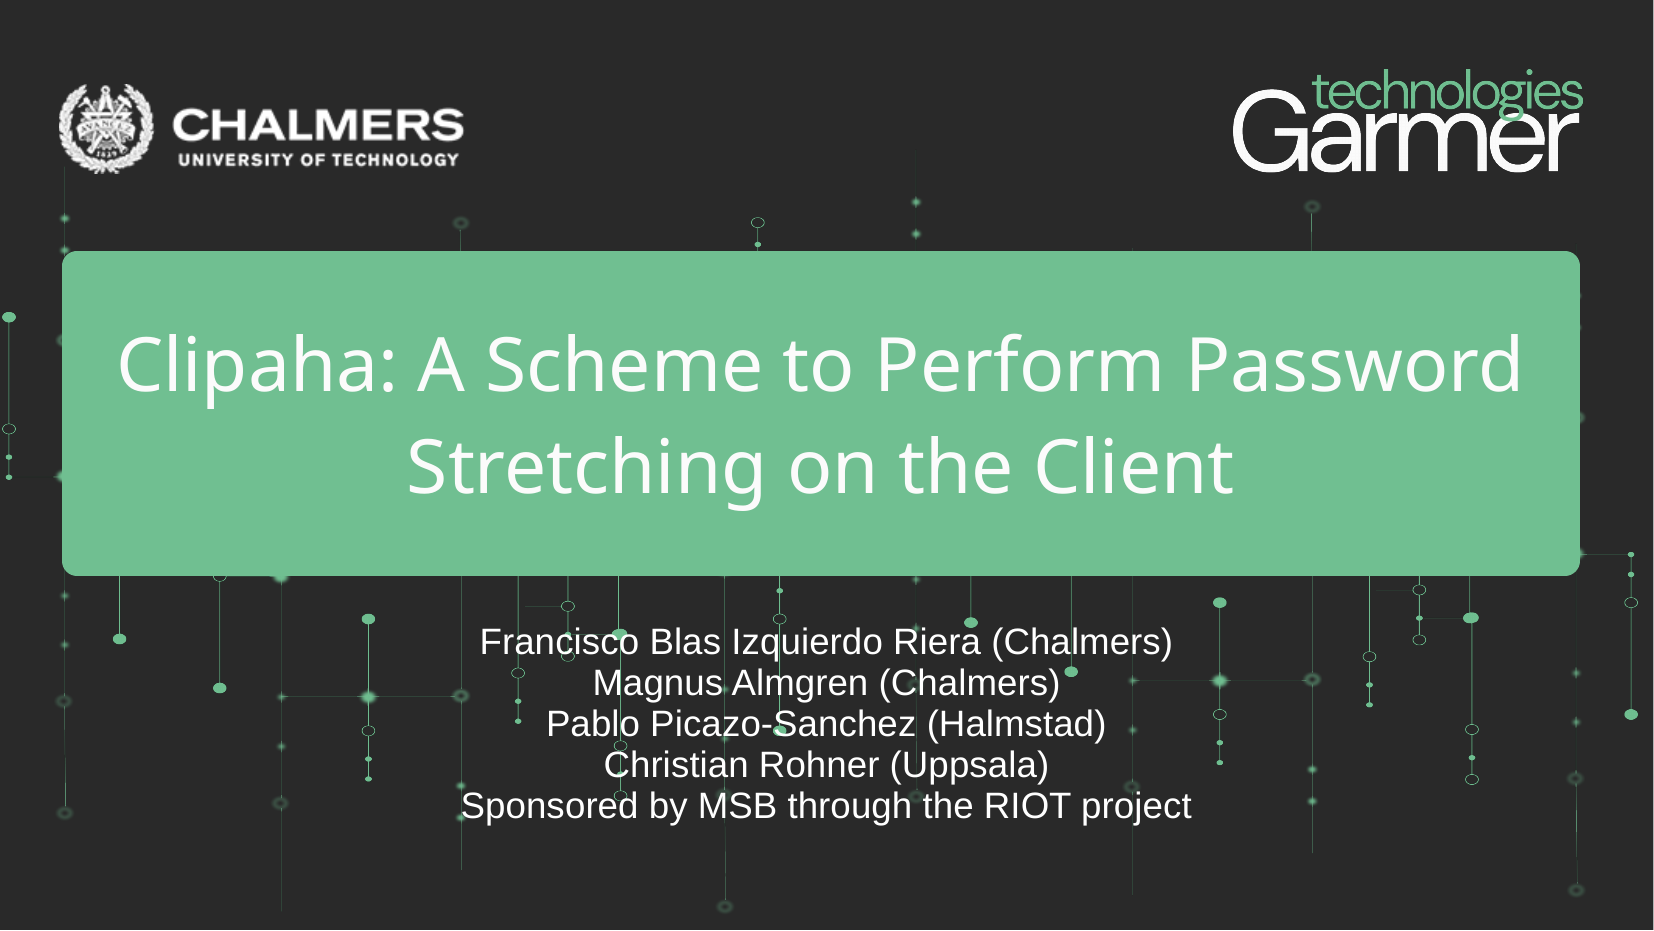

# Clipaha: A Scheme to Perform Password Stretching on the Client
Francisco Blas Izquierdo Riera (Chalmers)
Magnus Almgren (Chalmers)
Pablo Picazo-Sanchez (Halmstad)
Christian Rohner (Uppsala)
Sponsored by MSB through the RIOT project